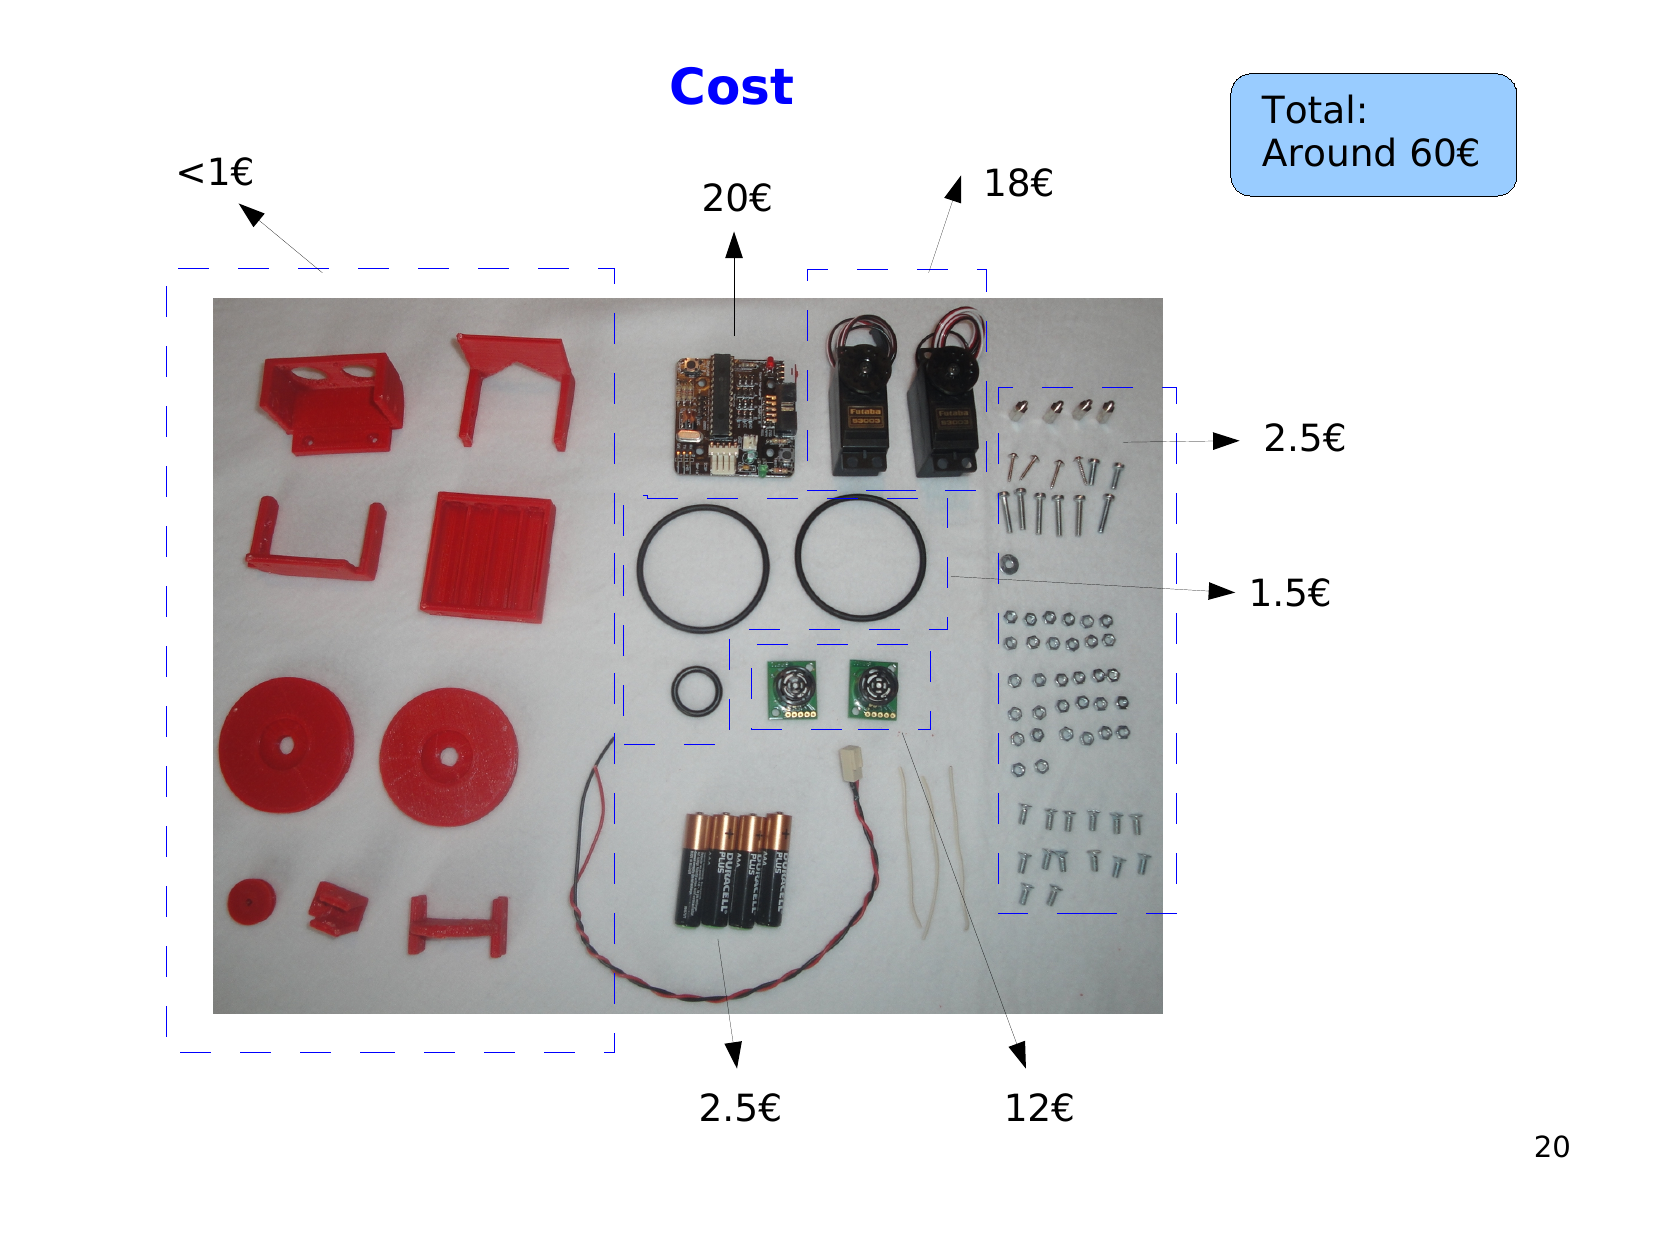

Cost
Total:
Around 60€
<1€
18€
20€
2.5€
1.5€
2.5€
12€
20